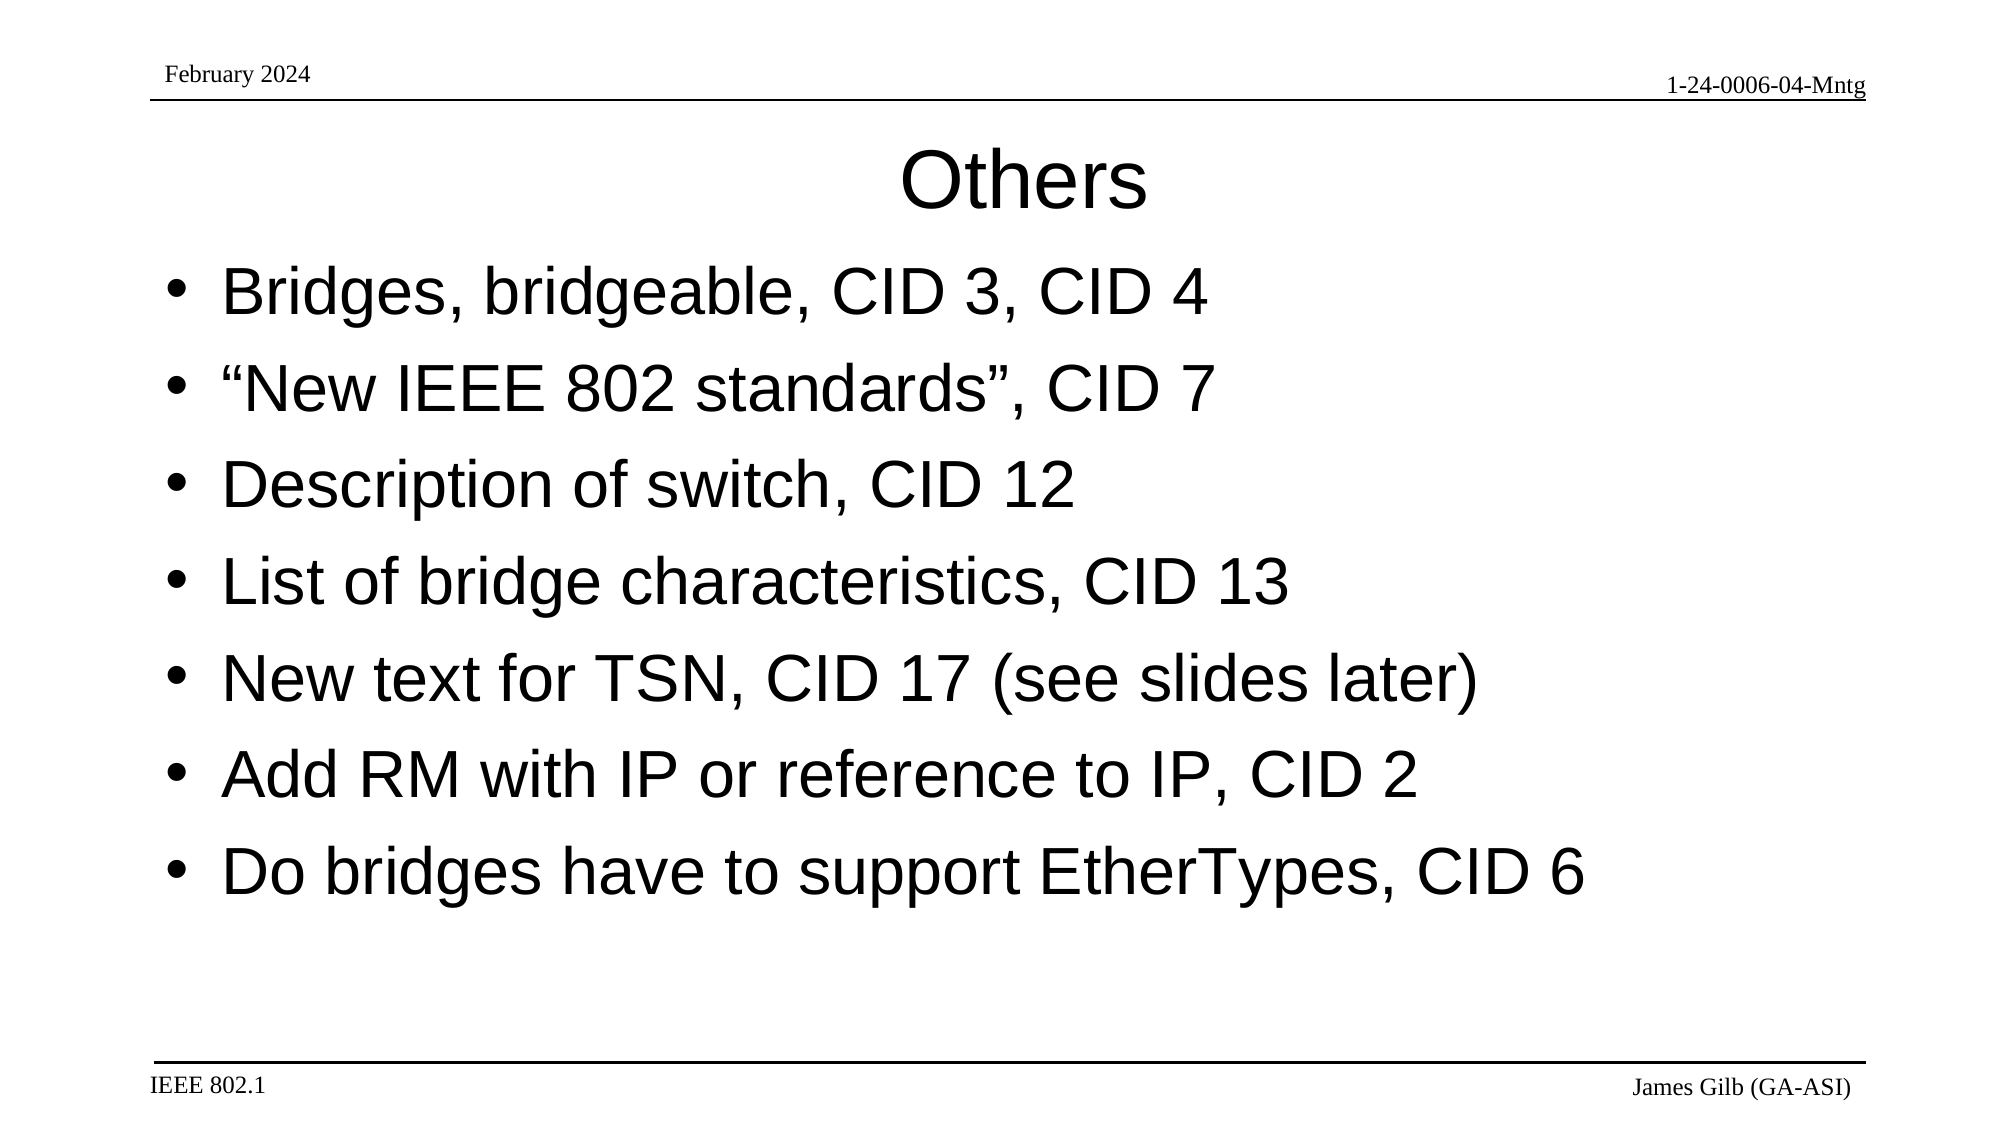

# Others
Bridges, bridgeable, CID 3, CID 4
“New IEEE 802 standards”, CID 7
Description of switch, CID 12
List of bridge characteristics, CID 13
New text for TSN, CID 17 (see slides later)
Add RM with IP or reference to IP, CID 2
Do bridges have to support EtherTypes, CID 6